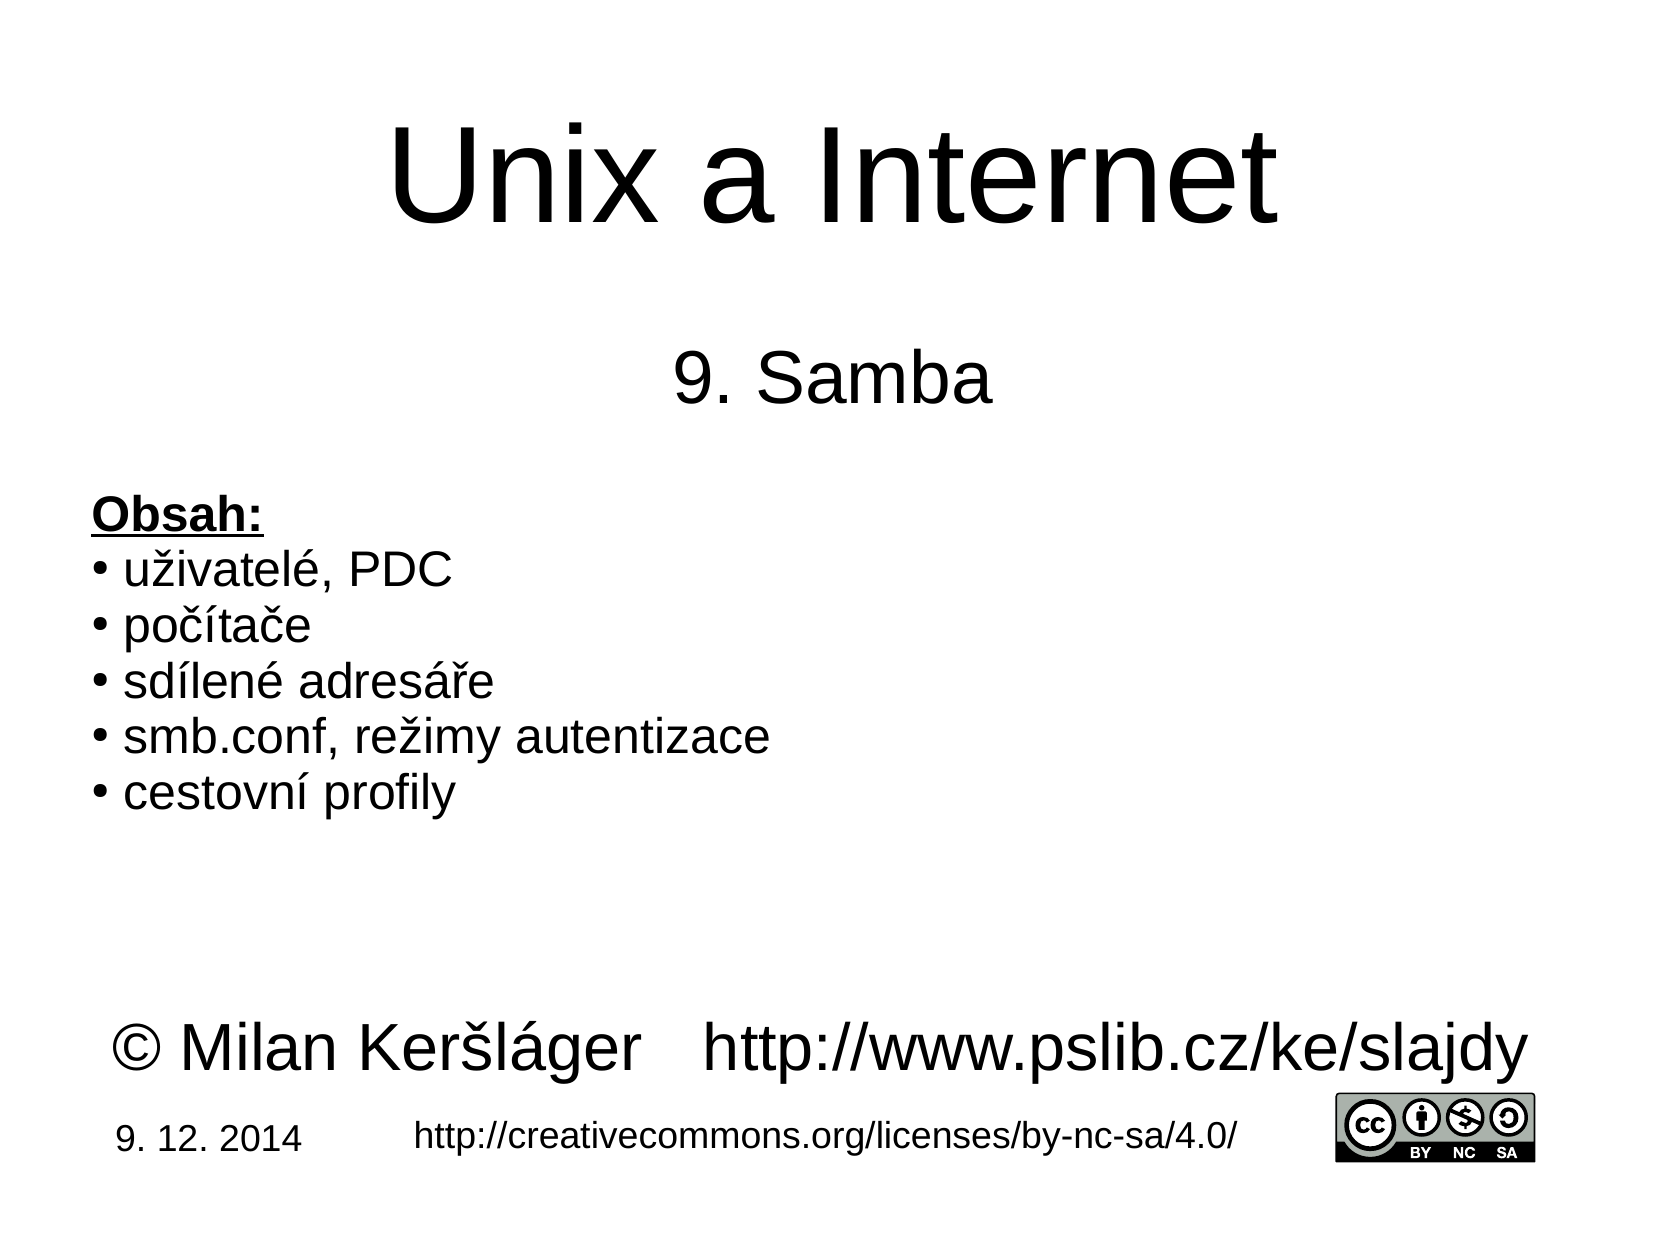

# Unix a Internet 9. Samba
Obsah:
 uživatelé, PDC
 počítače
 sdílené adresáře
 smb.conf, režimy autentizace
 cestovní profily
© Milan Keršláger	http://www.pslib.cz/ke/slajdy
http://creativecommons.org/licenses/by-nc-sa/4.0/
9. 12. 2014